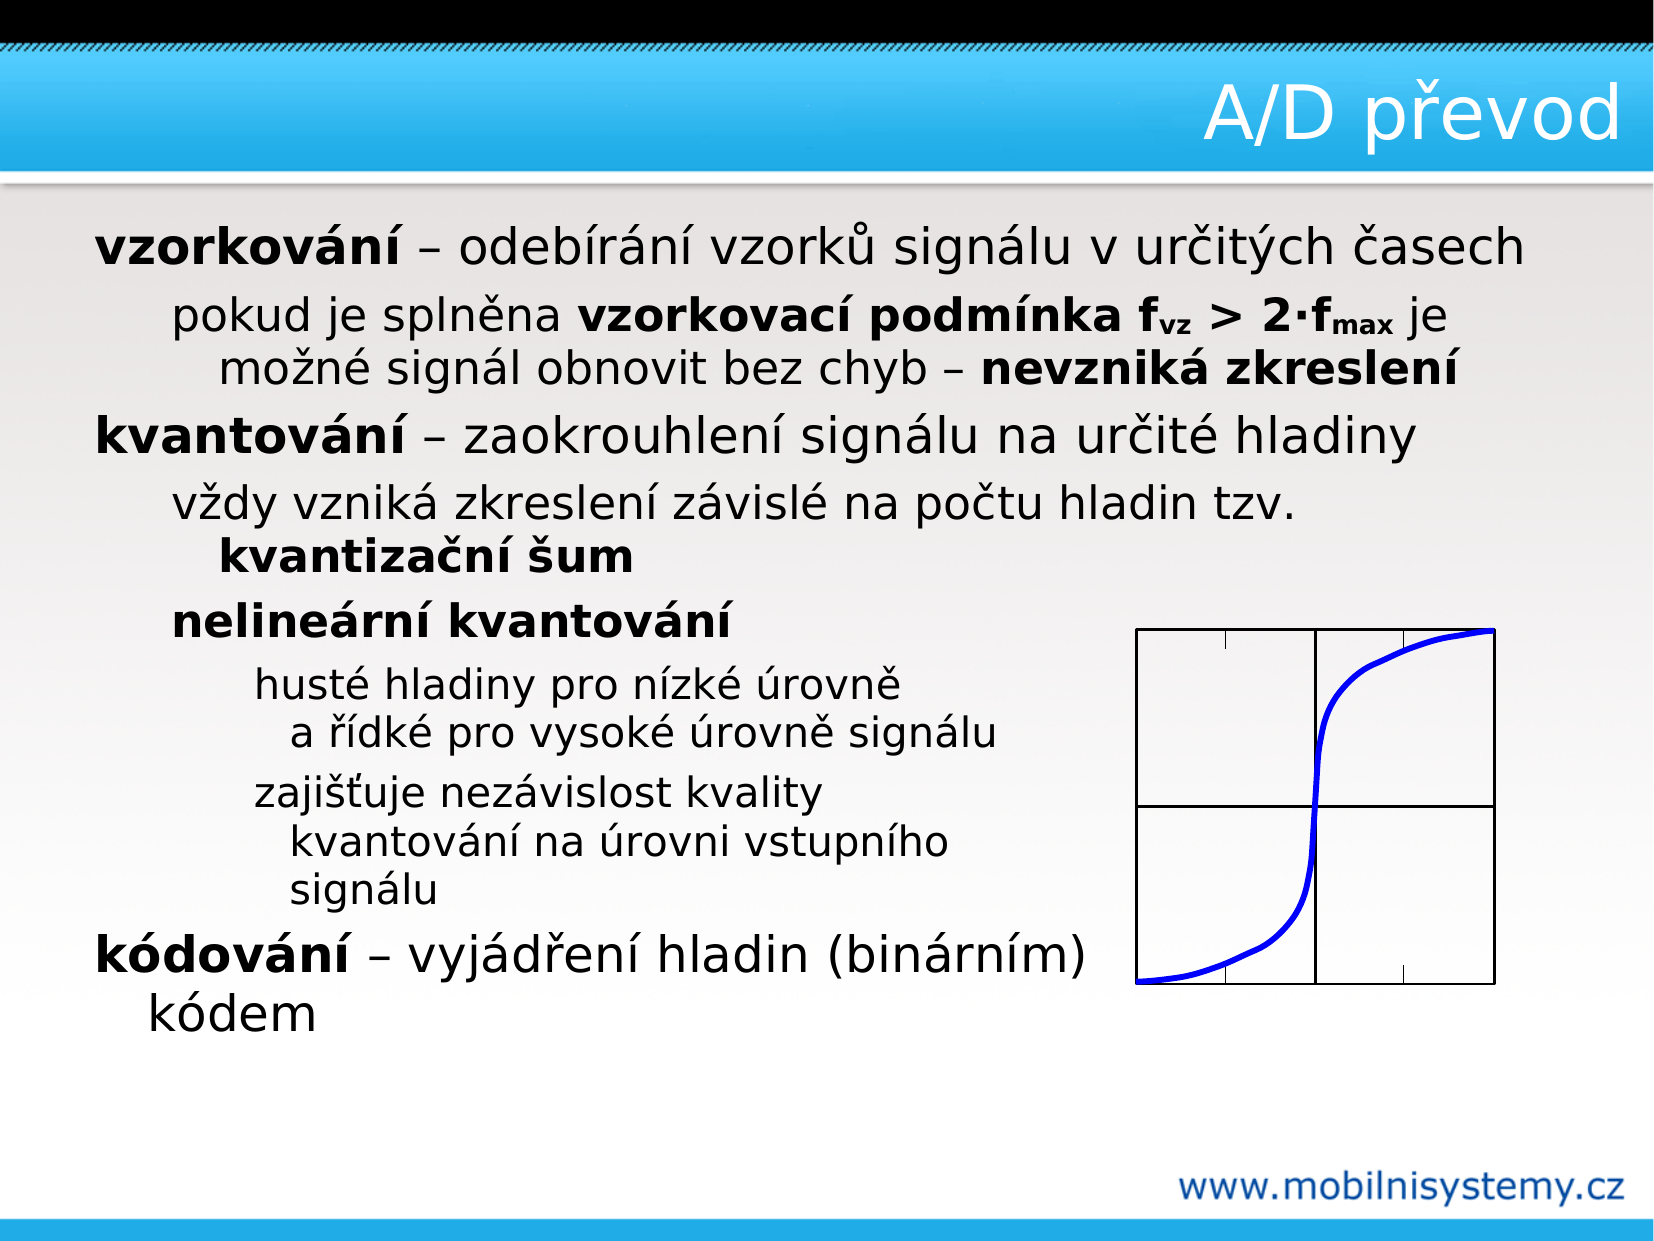

# A/D převod
vzorkování – odebírání vzorků signálu v určitých časech
pokud je splněna vzorkovací podmínka fvz > 2·fmax je možné signál obnovit bez chyb – nevzniká zkreslení
kvantování – zaokrouhlení signálu na určité hladiny
vždy vzniká zkreslení závislé na počtu hladin tzv. kvantizační šum
nelineární kvantování
husté hladiny pro nízké úrovně
a řídké pro vysoké úrovně signálu
zajišťuje nezávislost kvality
kvantování na úrovni vstupního
signálu
kódování – vyjádření hladin (binárním)
kódem